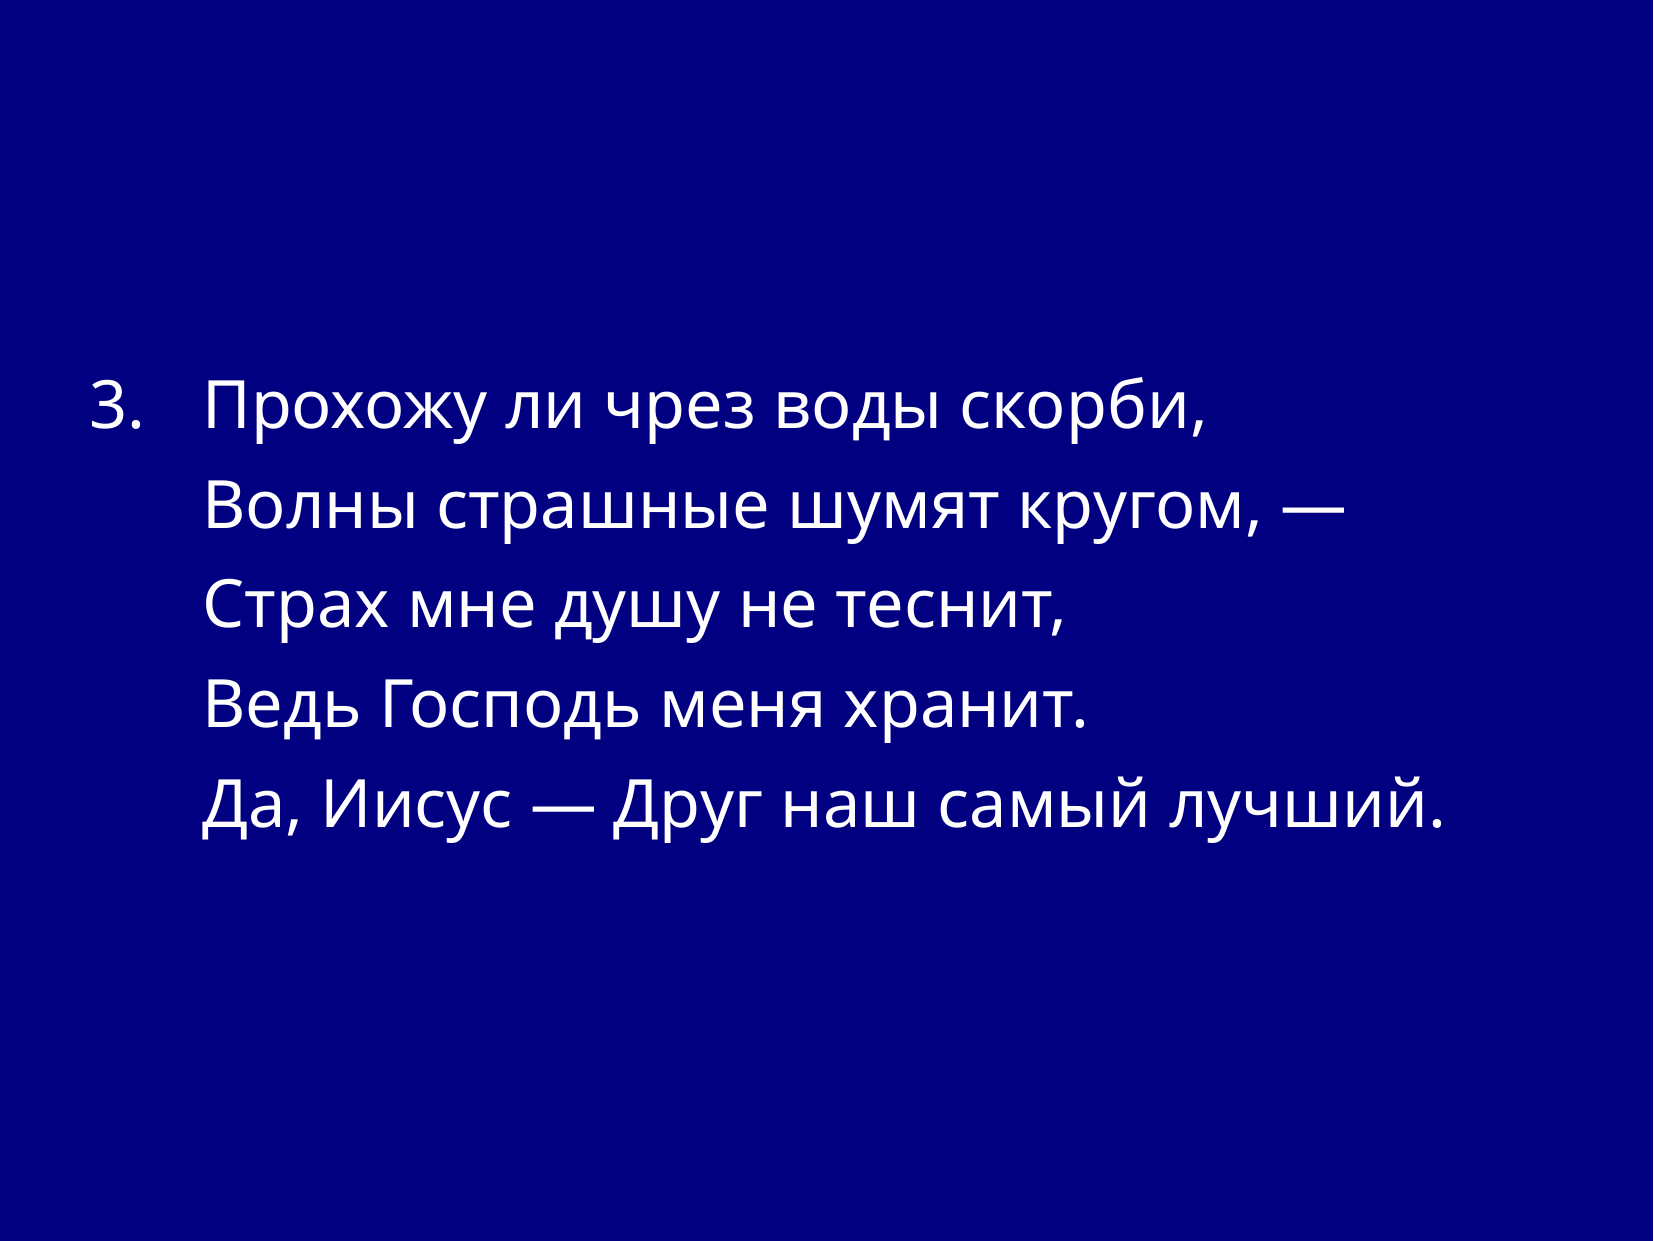

3.	Прохожу ли чрез воды скорби,
	Волны страшные шумят кругом, —
	Страх мне душу не теснит,
	Ведь Господь меня хранит.
	Да, Иисус — Друг наш самый лучший.